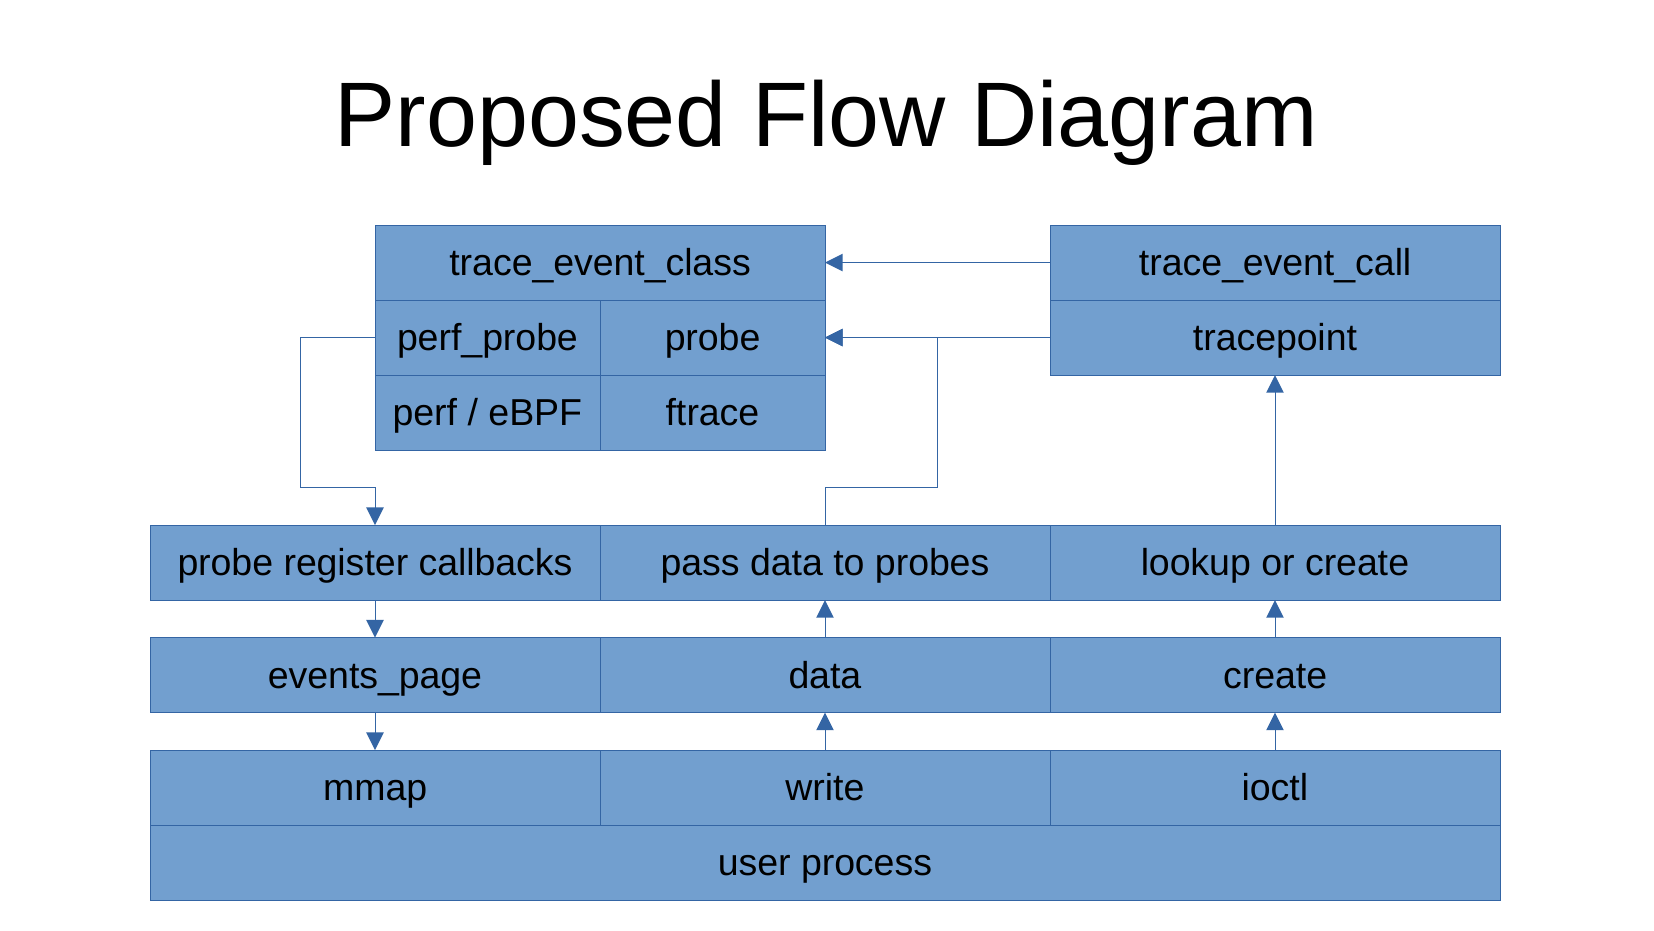

# Proposed Flow Diagram
trace_event_class
trace_event_call
perf_probe
probe
tracepoint
perf / eBPF
ftrace
probe register callbacks
pass data to probes
lookup or create
events_page
data
create
mmap
write
ioctl
user process